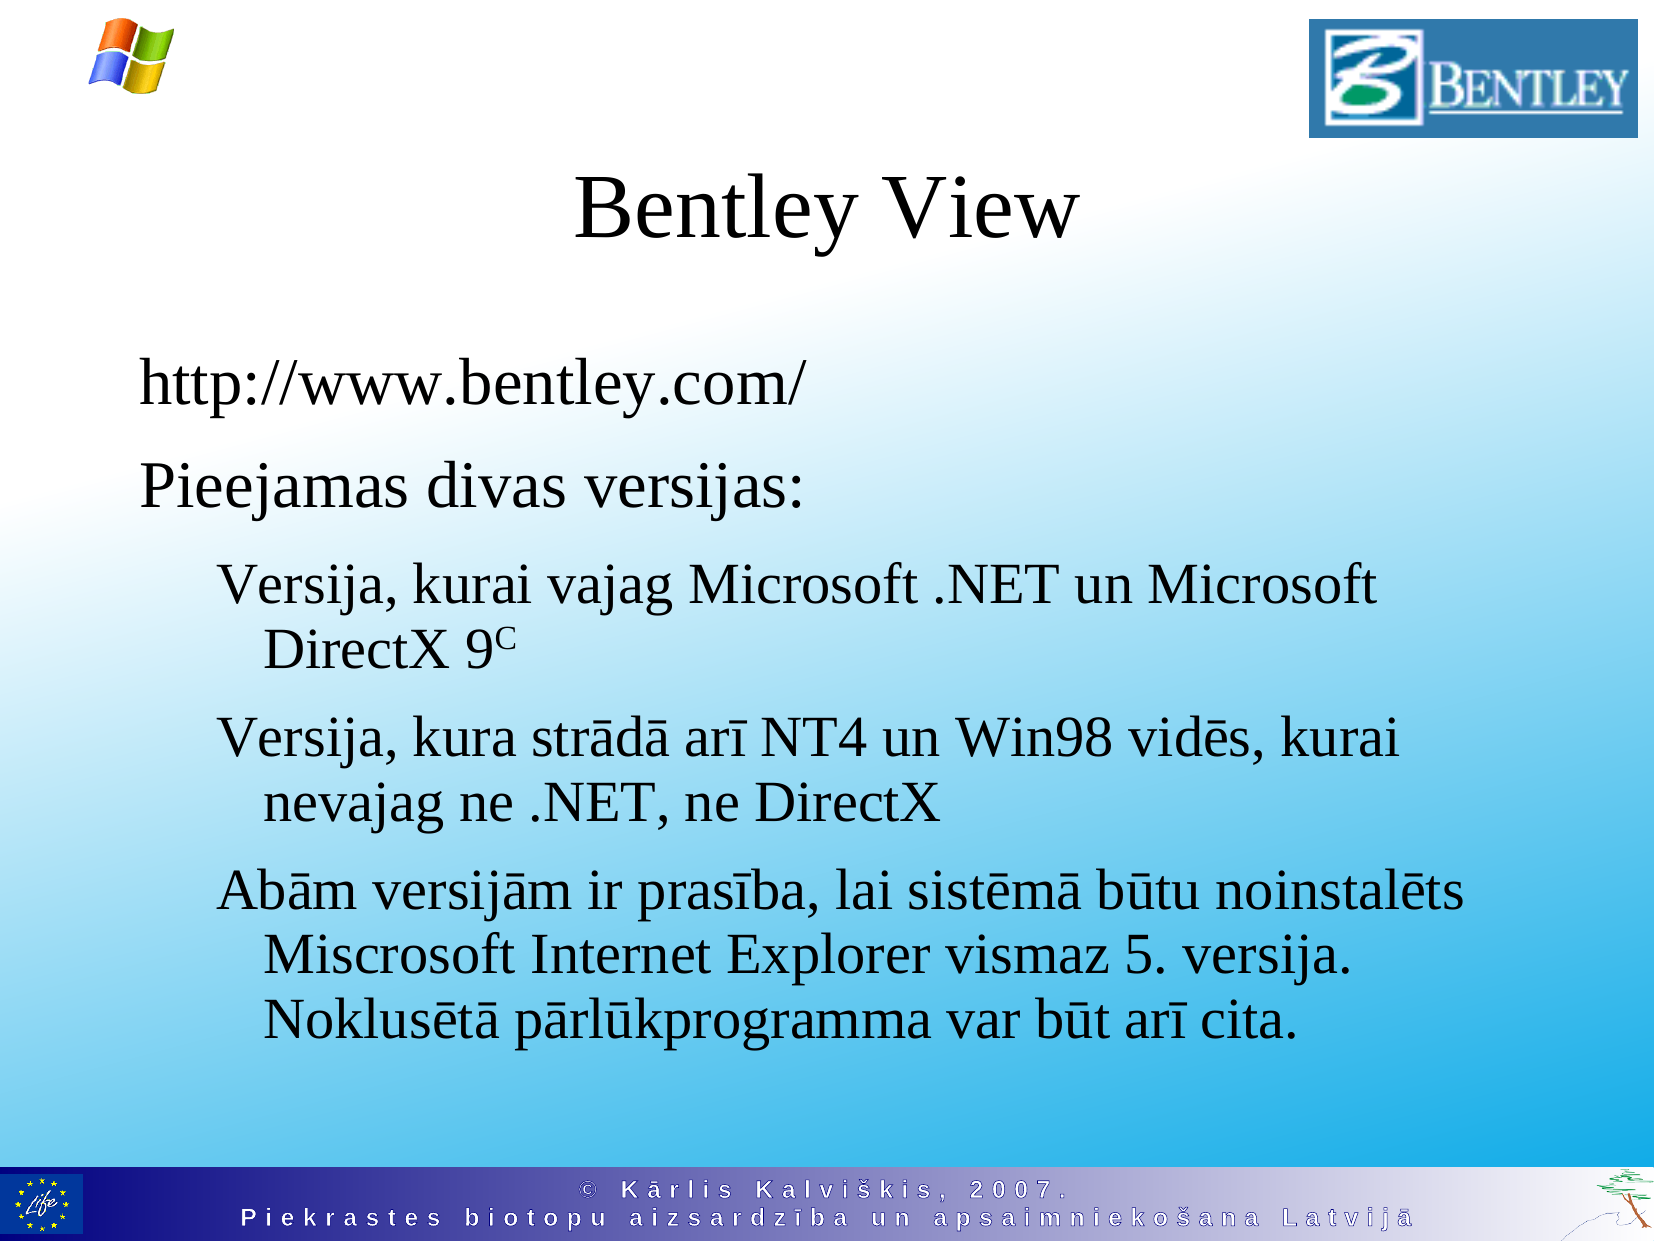

# Bentley View
http://www.bentley.com/
Pieejamas divas versijas:
Versija, kurai vajag Microsoft .NET un Microsoft DirectX 9C
Versija, kura strādā arī NT4 un Win98 vidēs, kurai nevajag ne .NET, ne DirectX
Abām versijām ir prasība, lai sistēmā būtu noinstalēts Miscrosoft Internet Explorer vismaz 5. versija. Noklusētā pārlūkprogramma var būt arī cita.